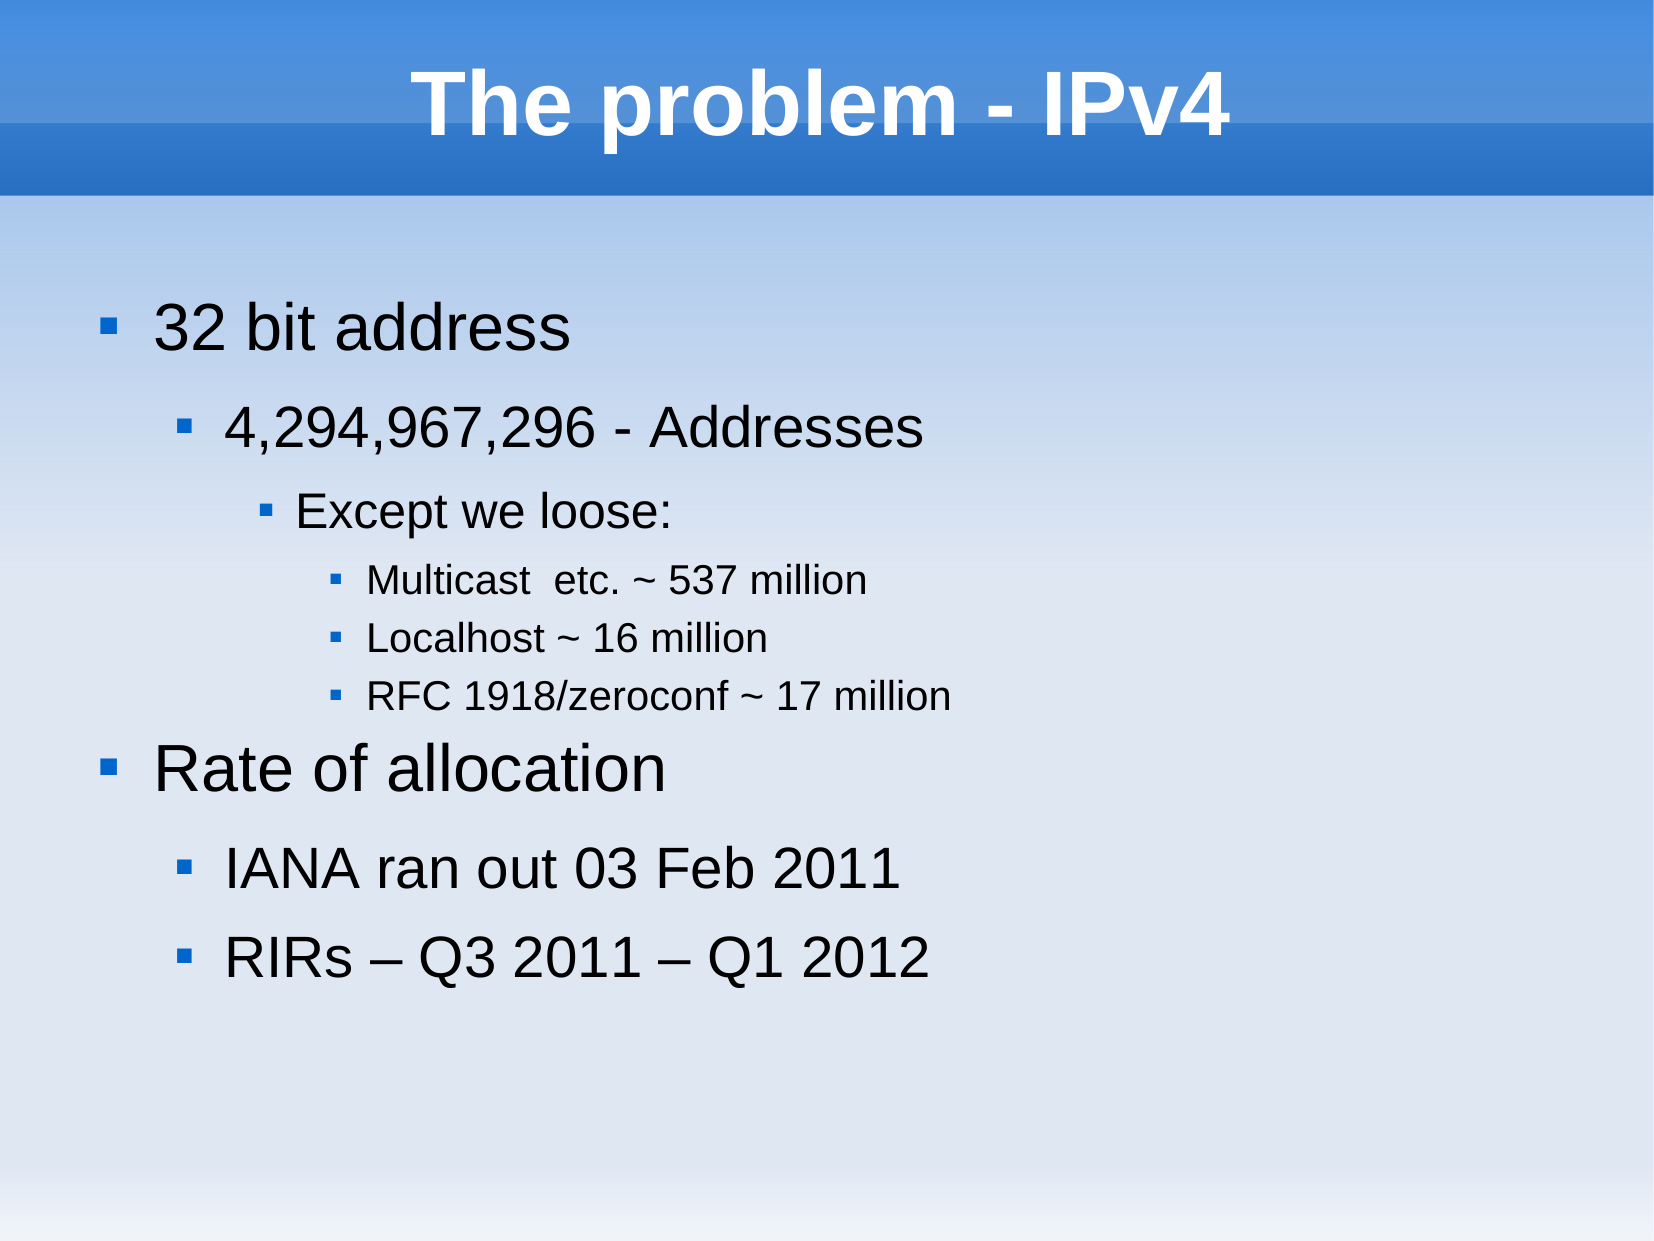

# The problem - IPv4
32 bit address
4,294,967,296 - Addresses
Except we loose:
Multicast etc. ~ 537 million
Localhost ~ 16 million
RFC 1918/zeroconf ~ 17 million
Rate of allocation
IANA ran out 03 Feb 2011
RIRs – Q3 2011 – Q1 2012